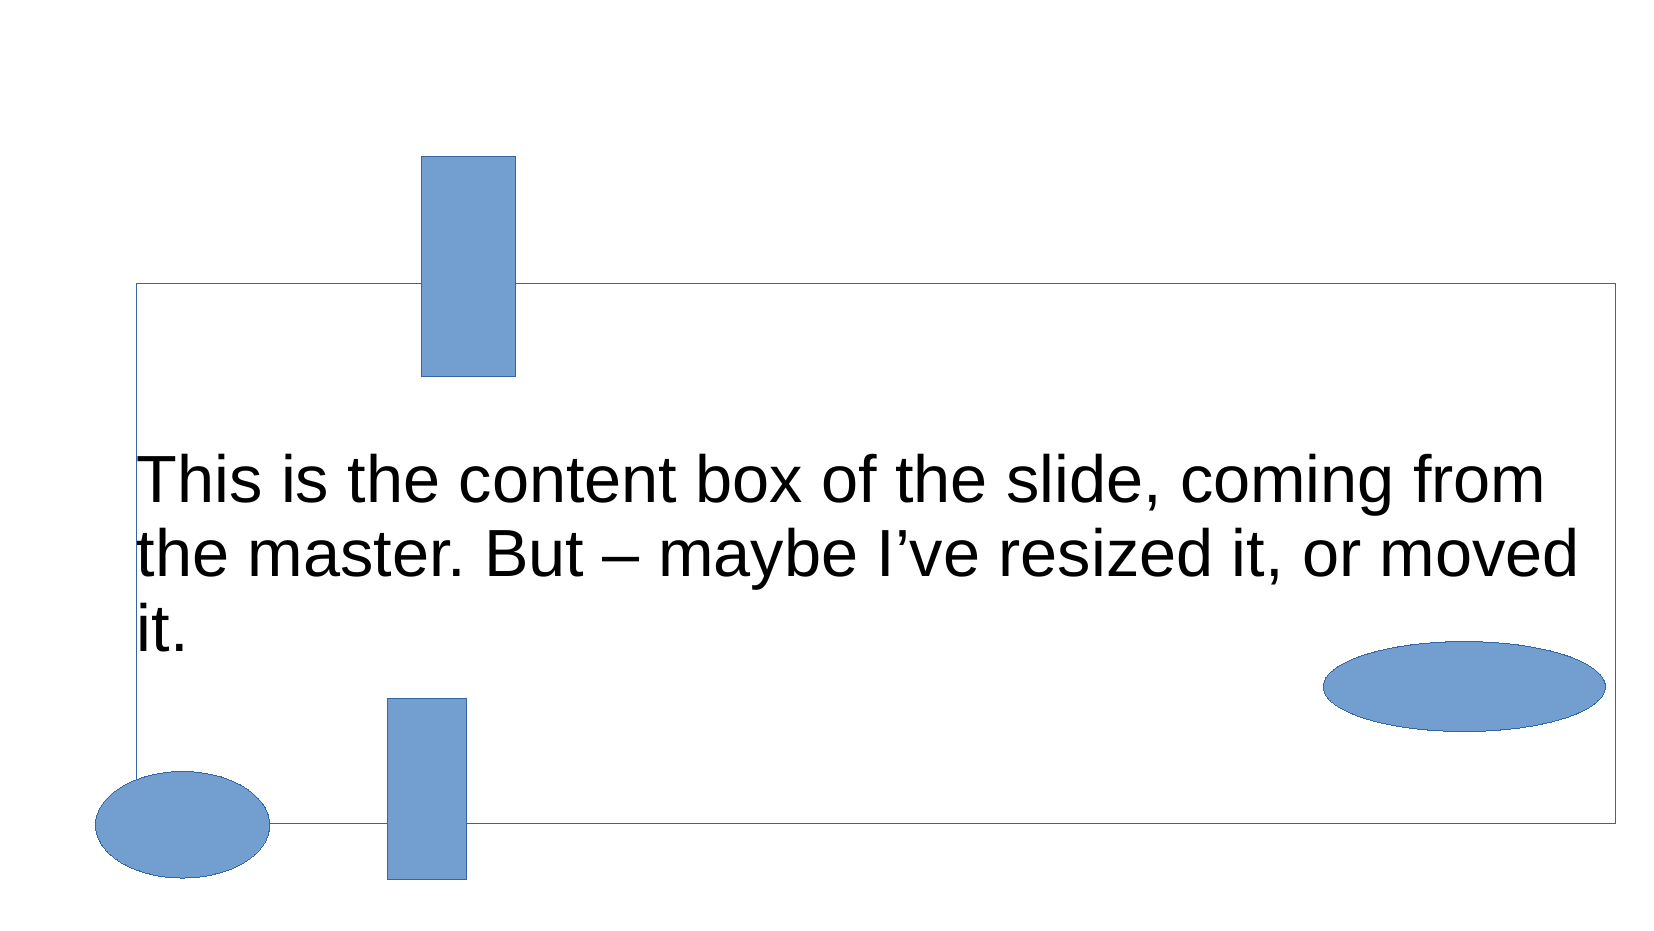

#
This is the content box of the slide, coming from the master. But – maybe I’ve resized it, or moved it.